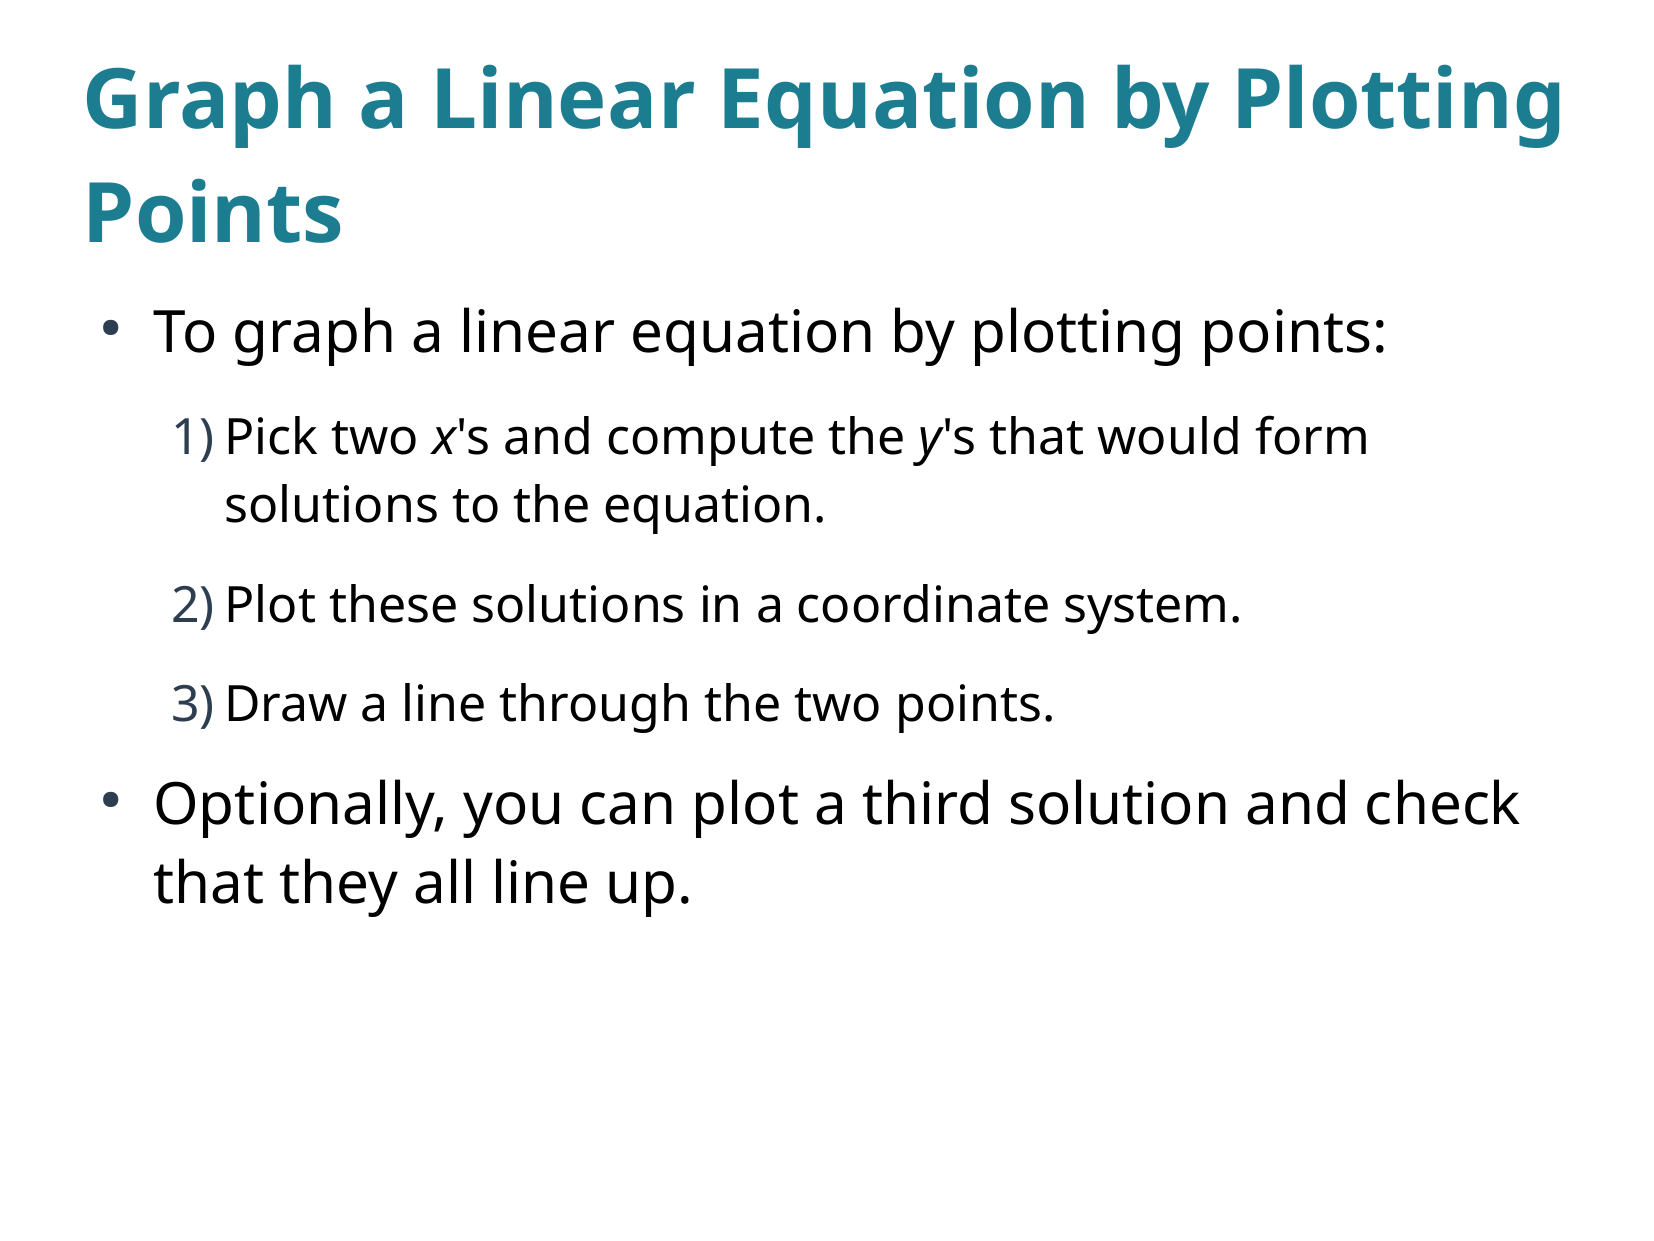

# Graph a Linear Equation by Plotting Points
To graph a linear equation by plotting points:
Pick two x's and compute the y's that would form solutions to the equation.
Plot these solutions in a coordinate system.
Draw a line through the two points.
Optionally, you can plot a third solution and check that they all line up.